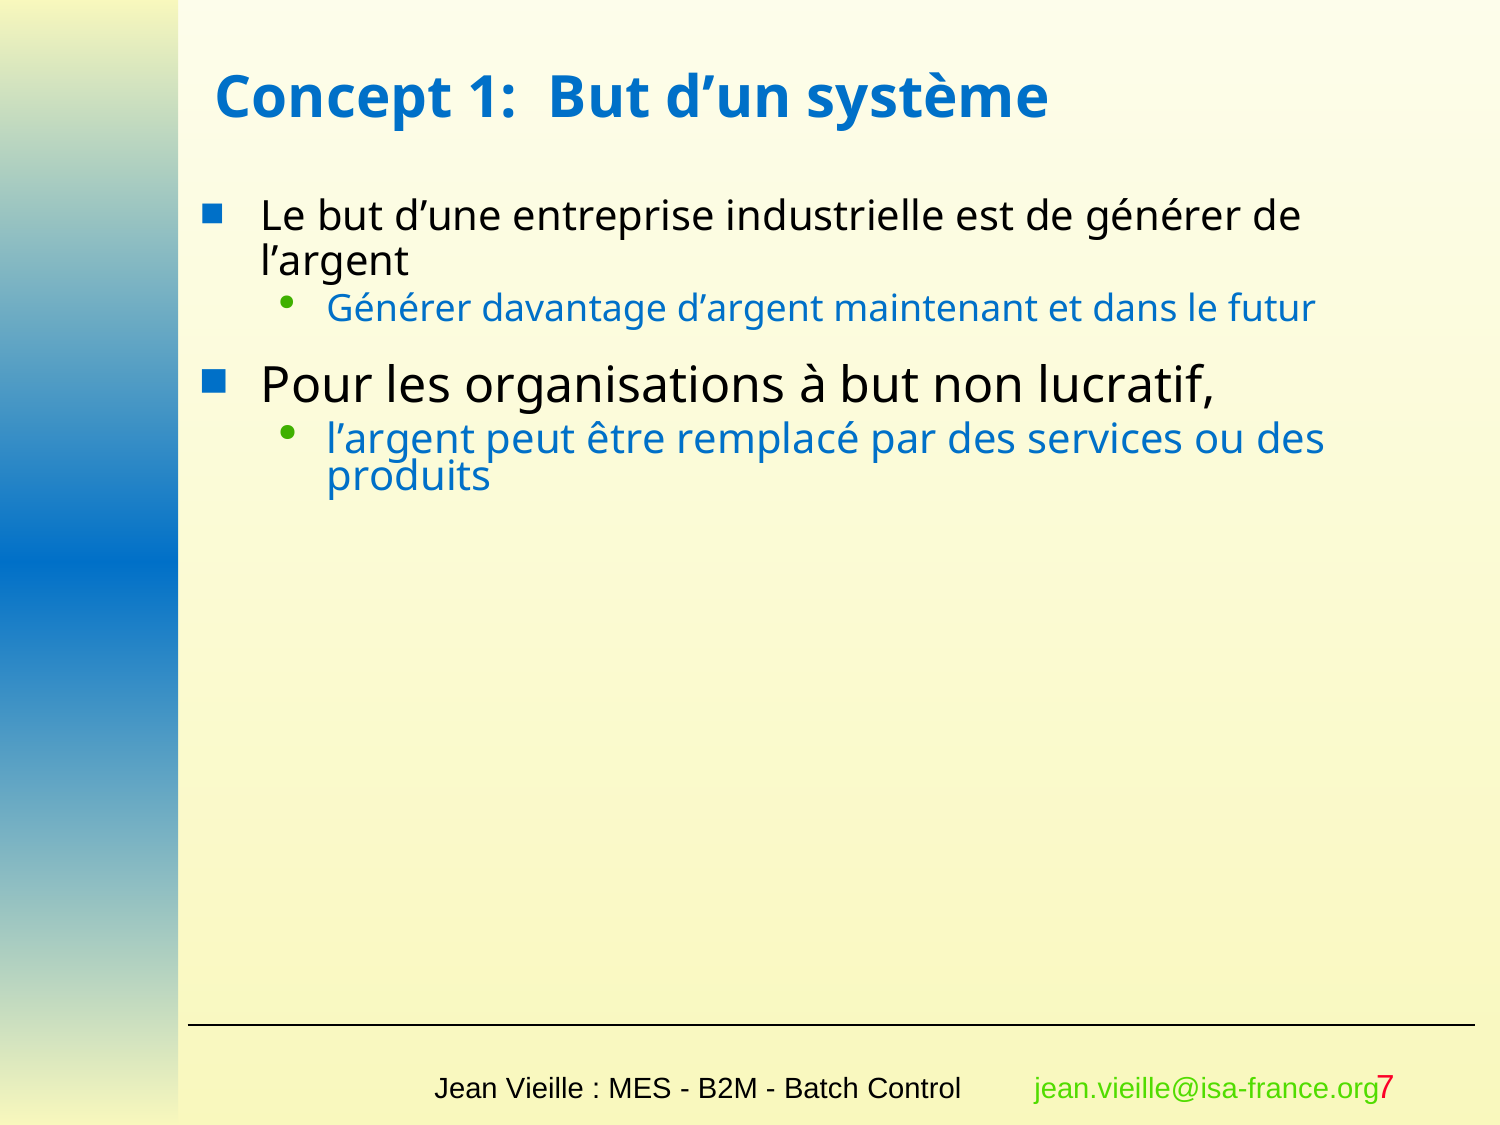

# Concept 1: But d’un système
Le but d’une entreprise industrielle est de générer de l’argent
Générer davantage d’argent maintenant et dans le futur
Pour les organisations à but non lucratif,
l’argent peut être remplacé par des services ou des produits